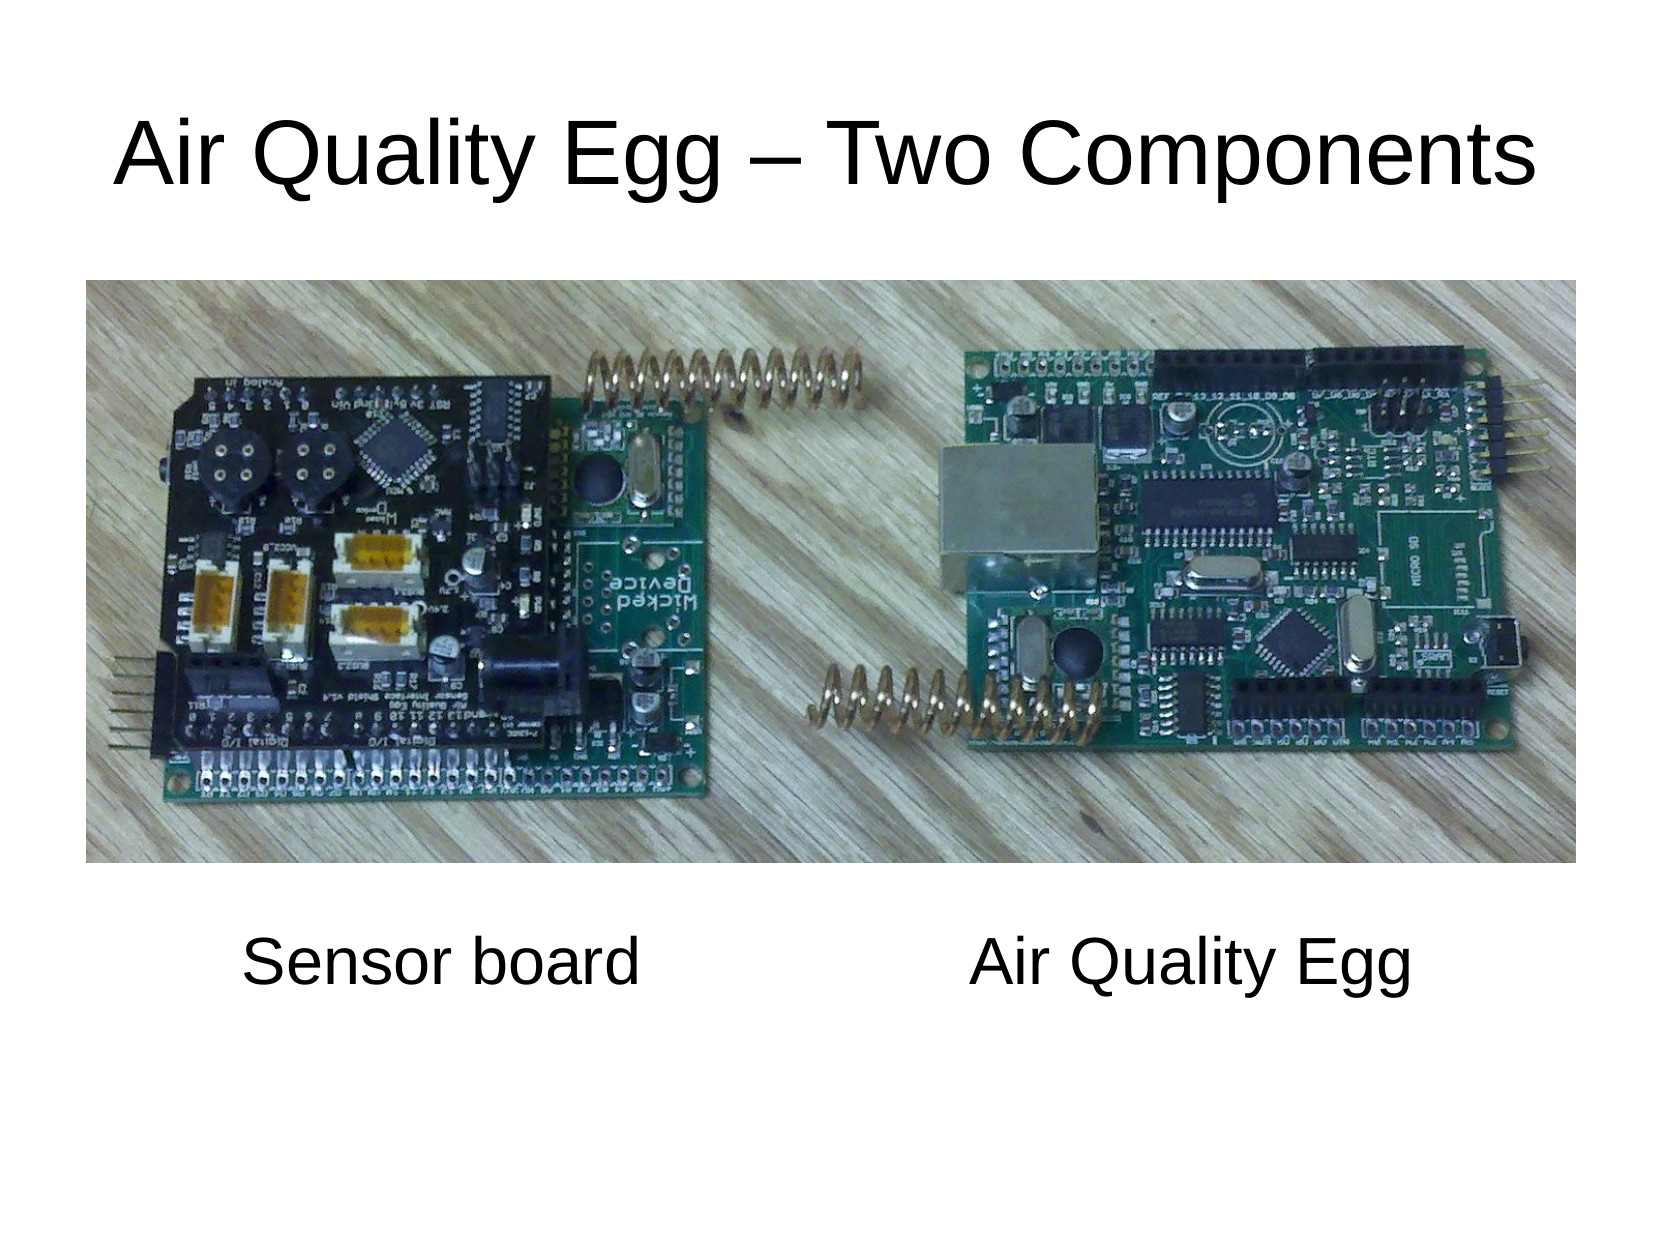

# Air Quality Egg – Two Components
 Sensor board Air Quality Egg